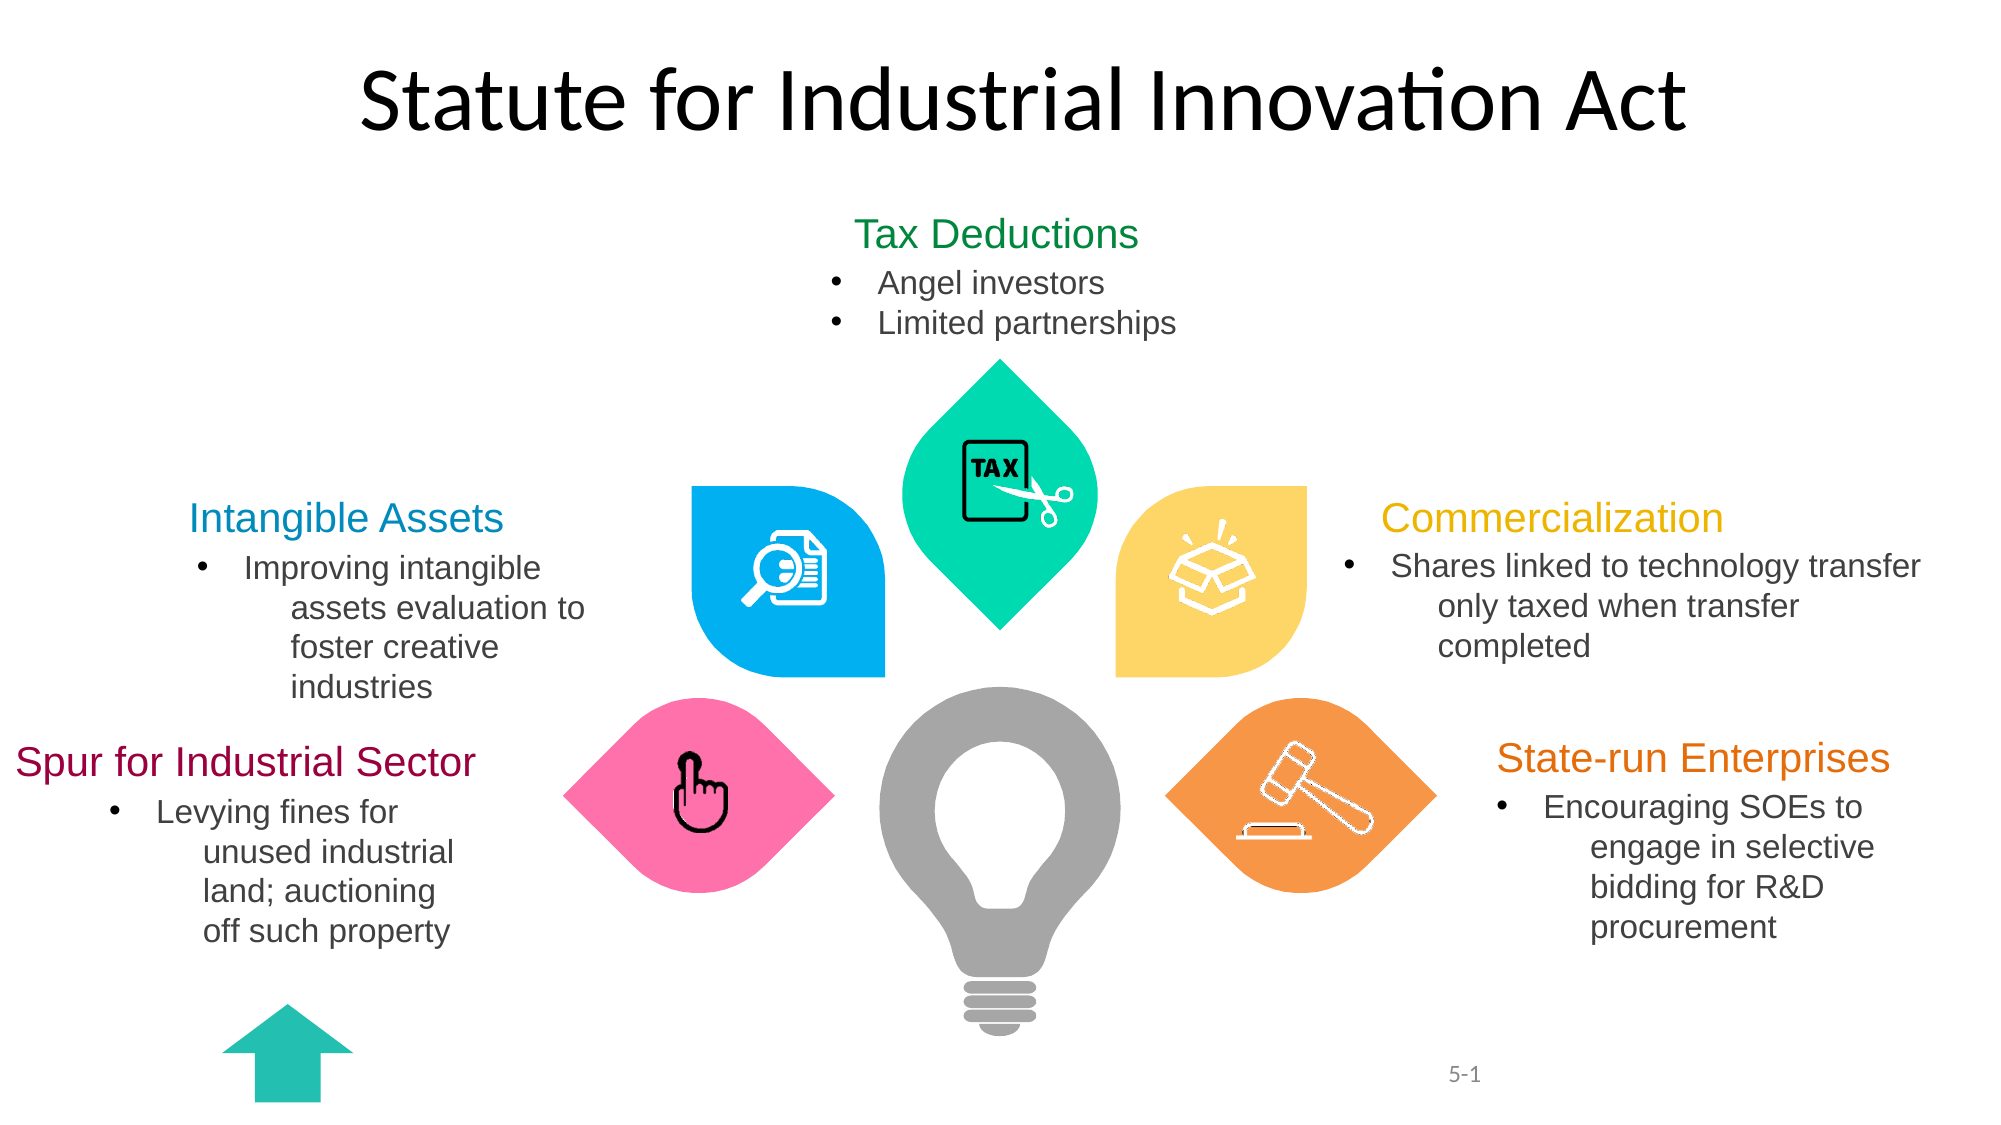

Statute for Industrial Innovation Act
Tax Deductions
Angel investors
Limited partnerships
Intangible Assets
Improving intangible assets evaluation to foster creative industries
Commercialization
Shares linked to technology transfer only taxed when transfer completed
Spur for Industrial Sector
Levying fines for unused industrial land; auctioning off such property
State-run Enterprises
Encouraging SOEs to engage in selective bidding for R&D procurement
5-1